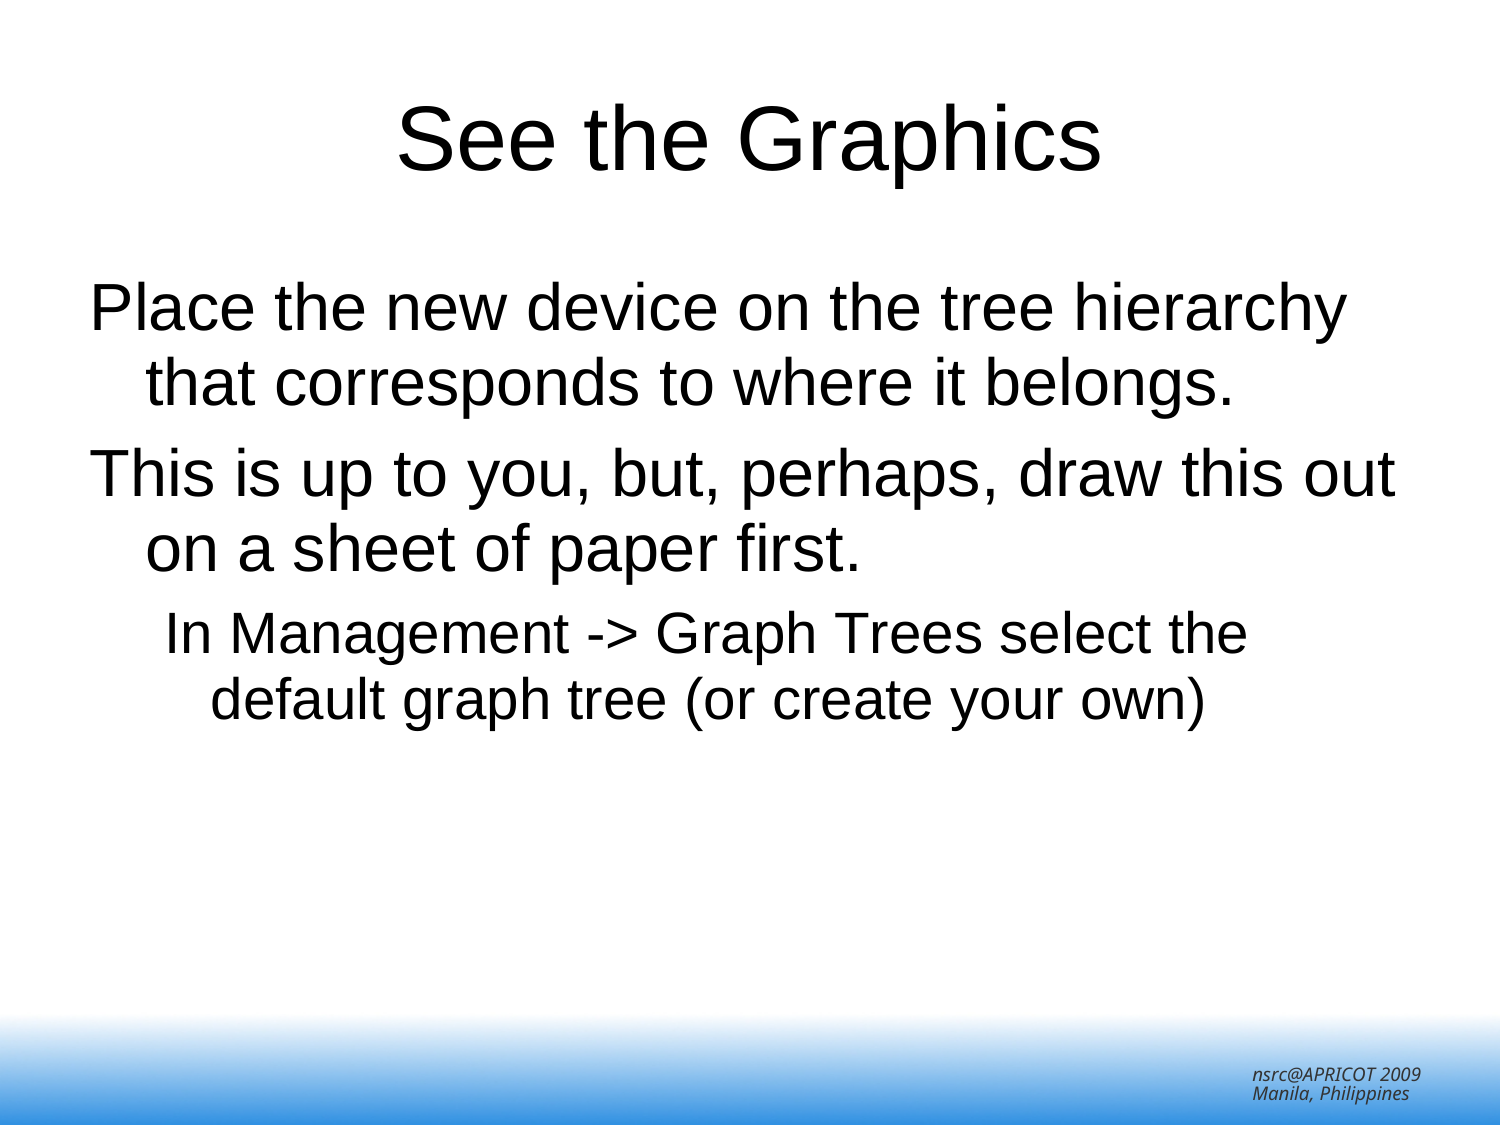

# See the Graphics
Place the new device on the tree hierarchy that corresponds to where it belongs.
This is up to you, but, perhaps, draw this out on a sheet of paper first.
In Management -> Graph Trees select the default graph tree (or create your own)‏